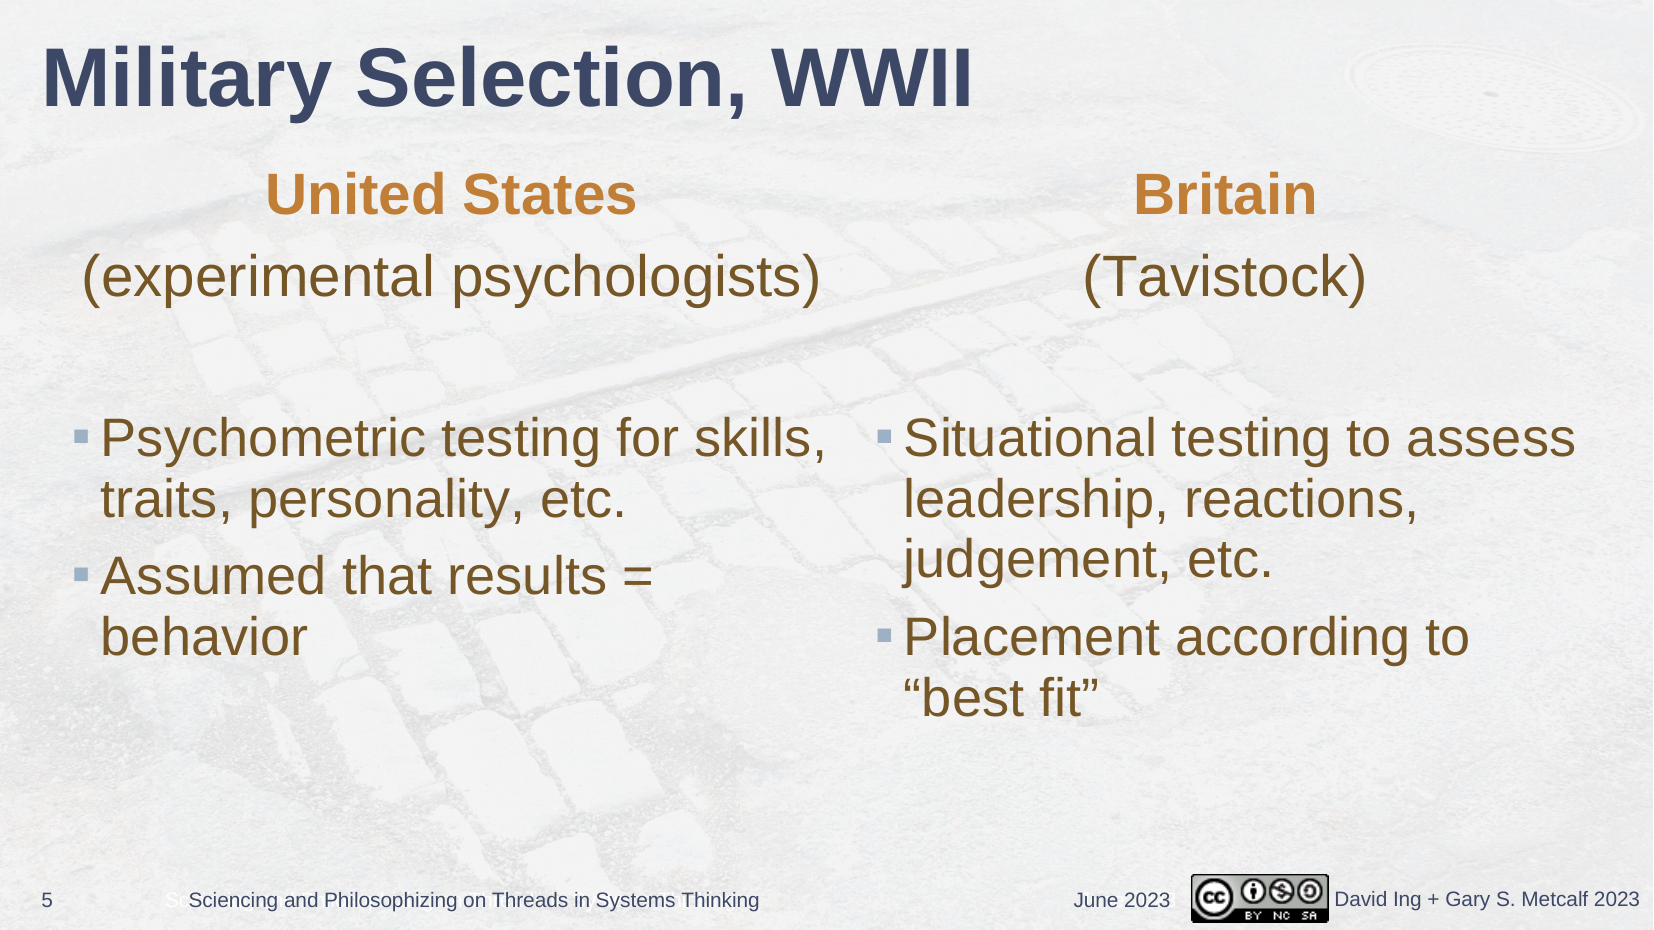

# Military Selection, WWII
United States
(experimental psychologists)
Psychometric testing for skills, traits, personality, etc.
Assumed that results = behavior
Britain
(Tavistock)
Situational testing to assess leadership, reactions, judgement, etc.
Placement according to “best fit”
 Eric Trist and Fred Emery
Socio-technical systems
Socio-ecological systems
Sciencing and Philosophizing on Threads in Systems Thinking
June 2023